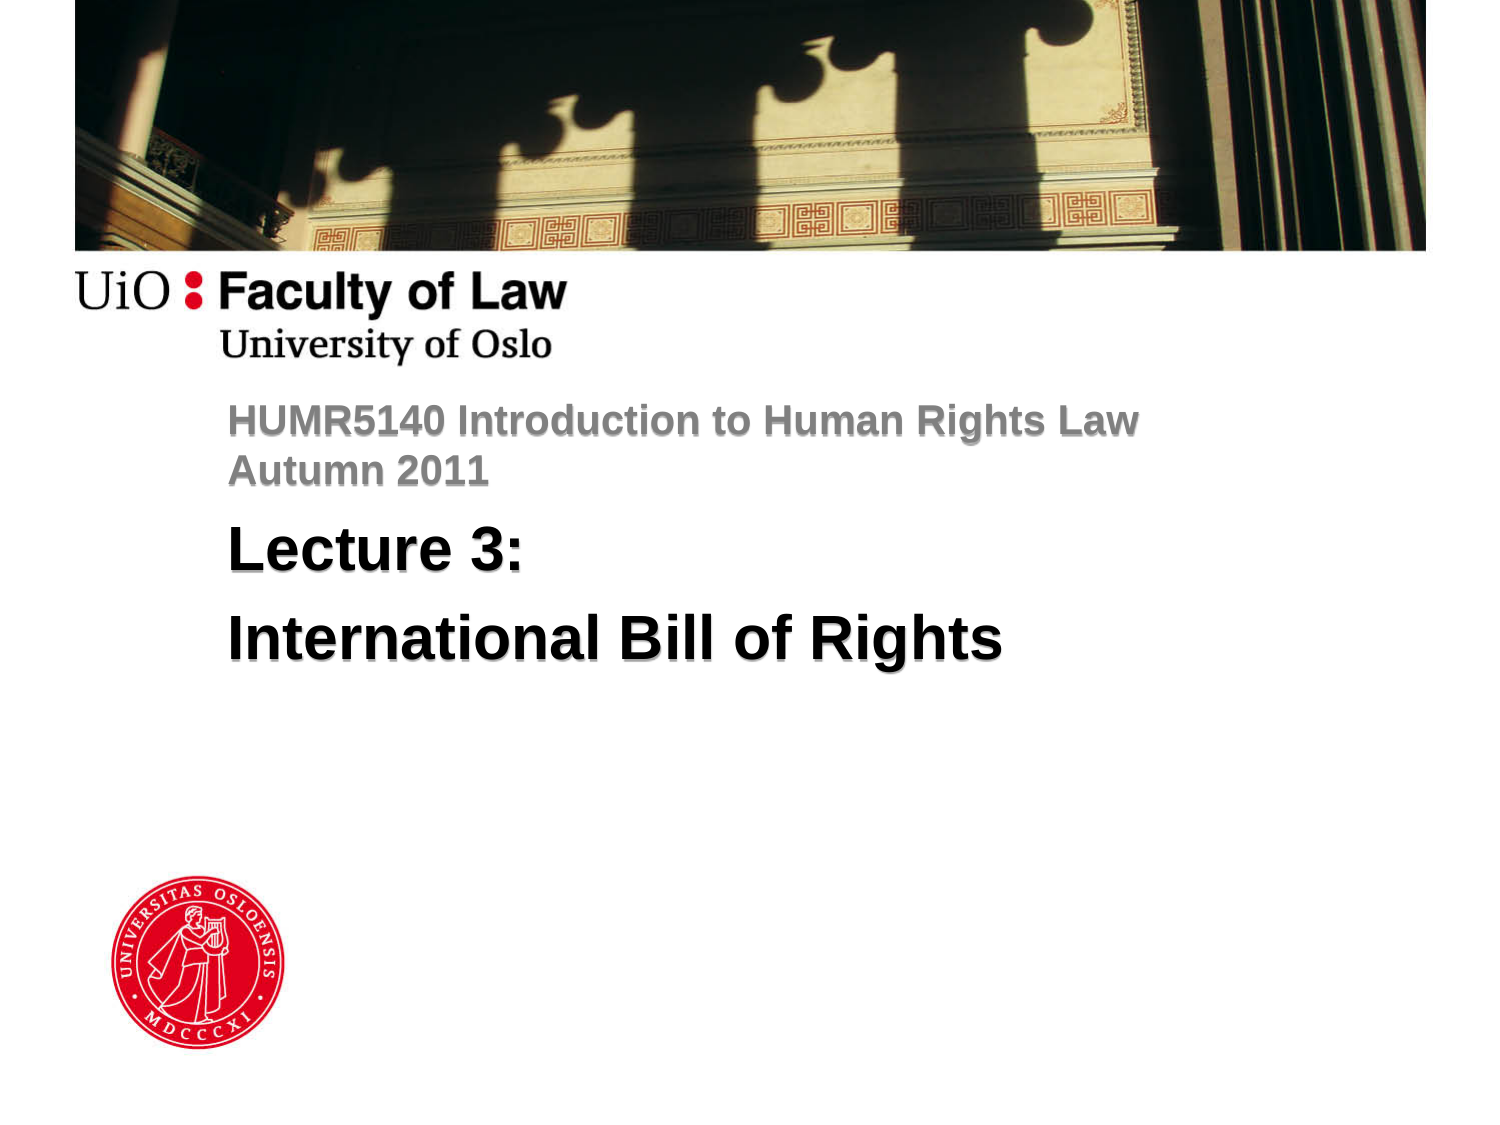

# HUMR5140 Introduction to Human Rights Law Autumn 2011
Lecture 3:
International Bill of Rights